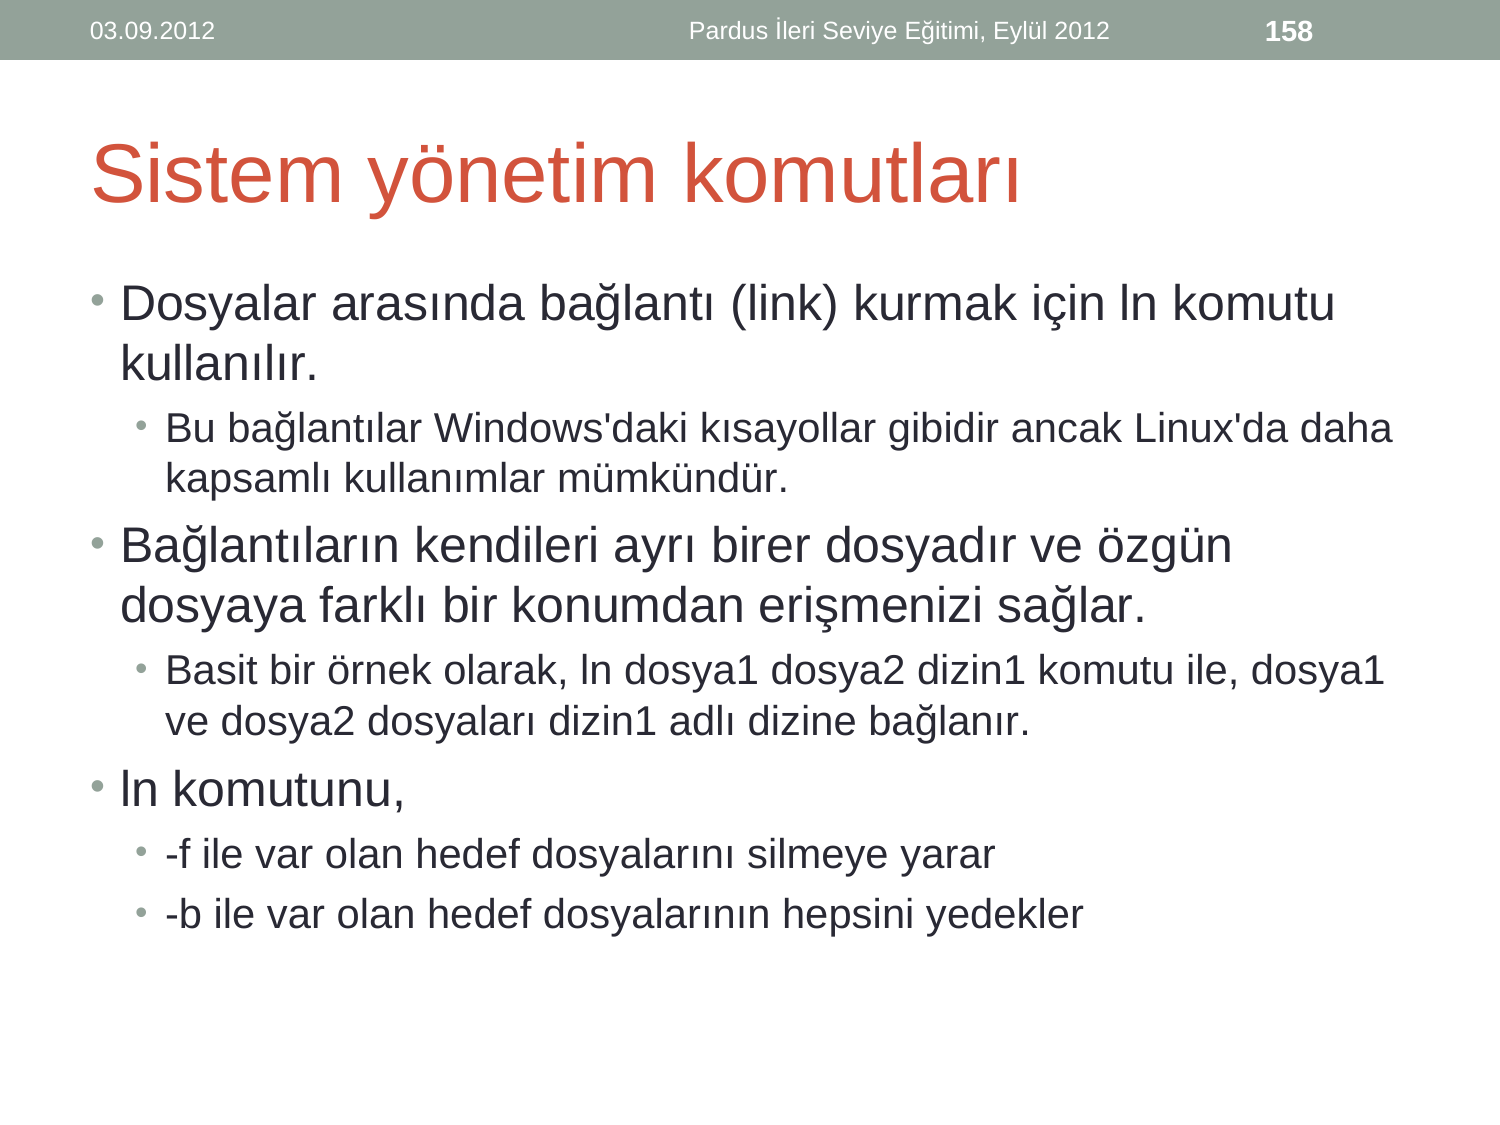

03.09.2012
Pardus İleri Seviye Eğitimi, Eylül 2012
# Sistem yönetim komutları
Dosyalar arasında bağlantı (link) kurmak için ln komutu kullanılır.
Bu bağlantılar Windows'daki kısayollar gibidir ancak Linux'da daha kapsamlı kullanımlar mümkündür.
Bağlantıların kendileri ayrı birer dosyadır ve özgün dosyaya farklı bir konumdan erişmenizi sağlar.
Basit bir örnek olarak, ln dosya1 dosya2 dizin1 komutu ile, dosya1 ve dosya2 dosyaları dizin1 adlı dizine bağlanır.
ln komutunu,
-f ile var olan hedef dosyalarını silmeye yarar
-b ile var olan hedef dosyalarının hepsini yedekler